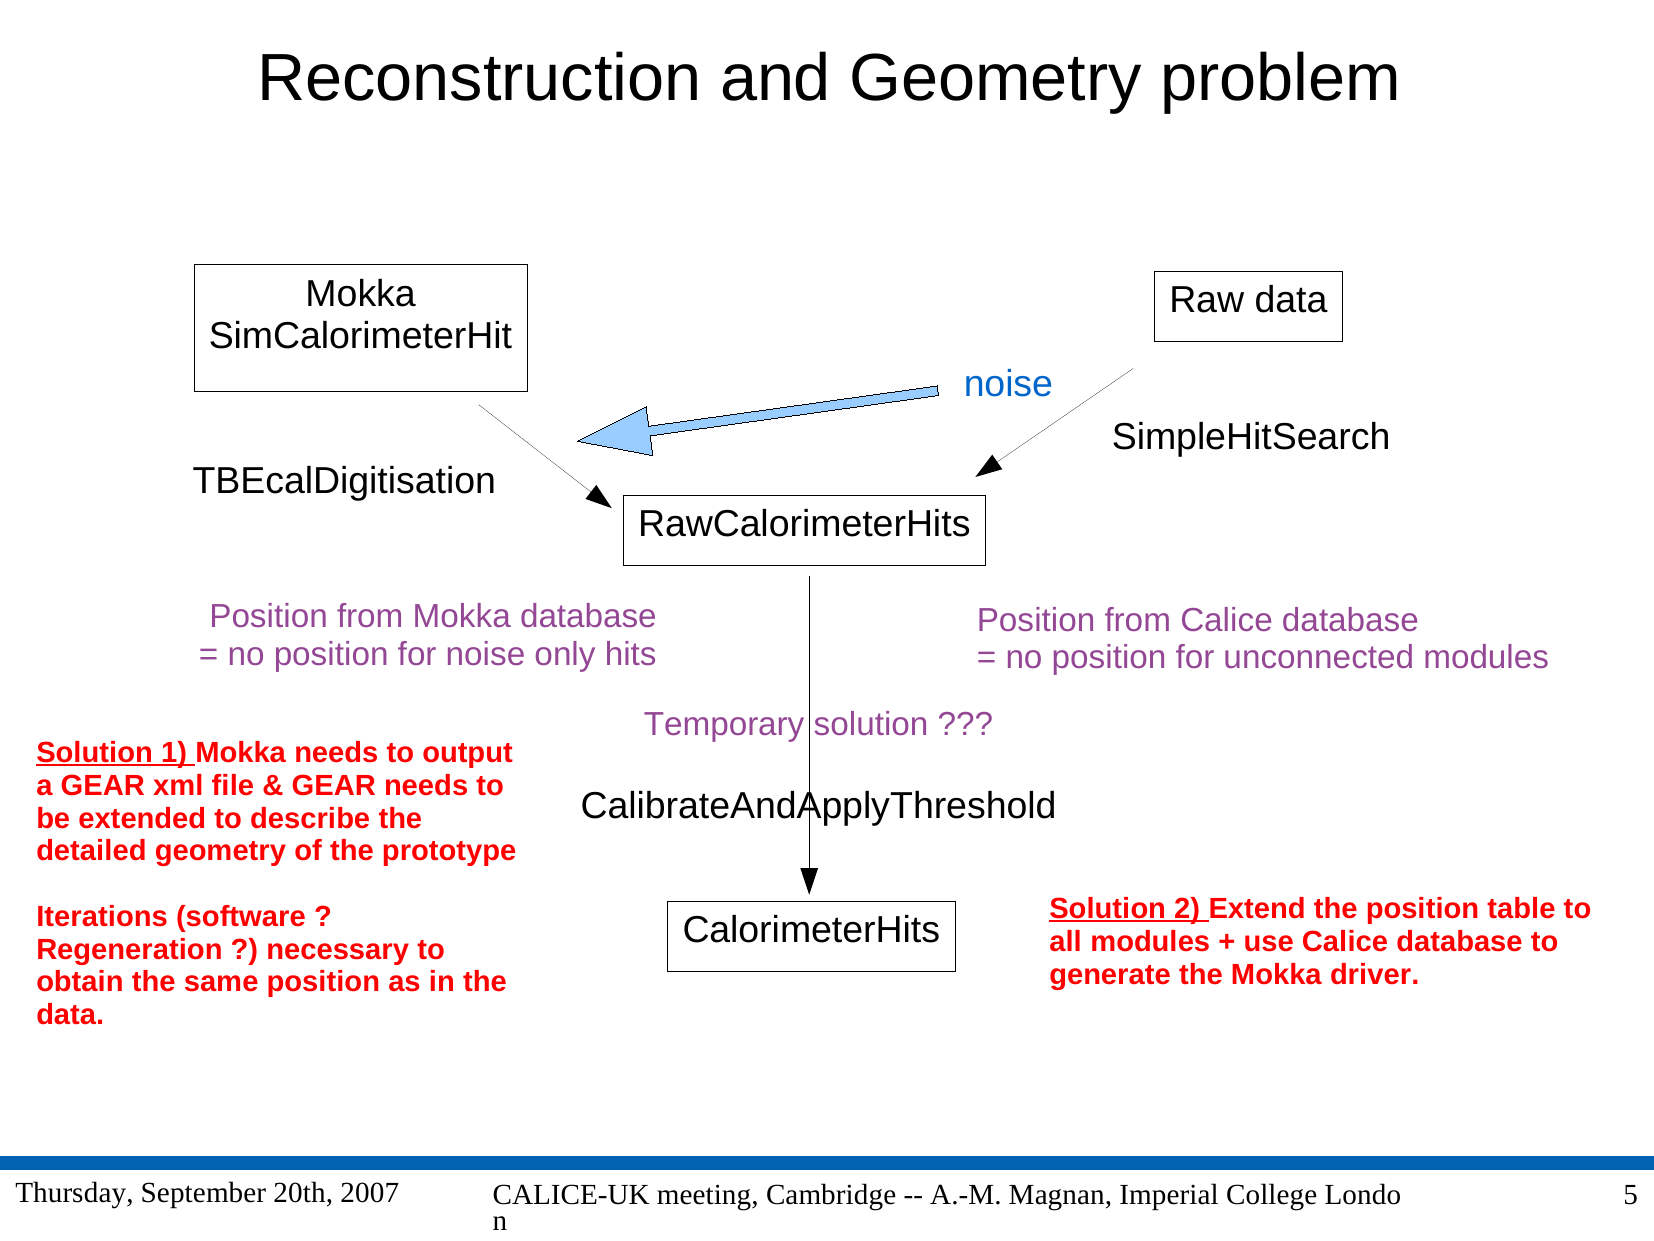

# Reconstruction and Geometry problem
Mokka
SimCalorimeterHit
Raw data
noise
SimpleHitSearch
TBEcalDigitisation
RawCalorimeterHits
Position from Mokka database
= no position for noise only hits
Position from Calice database
= no position for unconnected modules
Temporary solution ???
Solution 1) Mokka needs to output a GEAR xml file & GEAR needs to be extended to describe the detailed geometry of the prototype
Iterations (software ? Regeneration ?) necessary to obtain the same position as in the data.
CalibrateAndApplyThreshold
Solution 2) Extend the position table to all modules + use Calice database to generate the Mokka driver.
CalorimeterHits